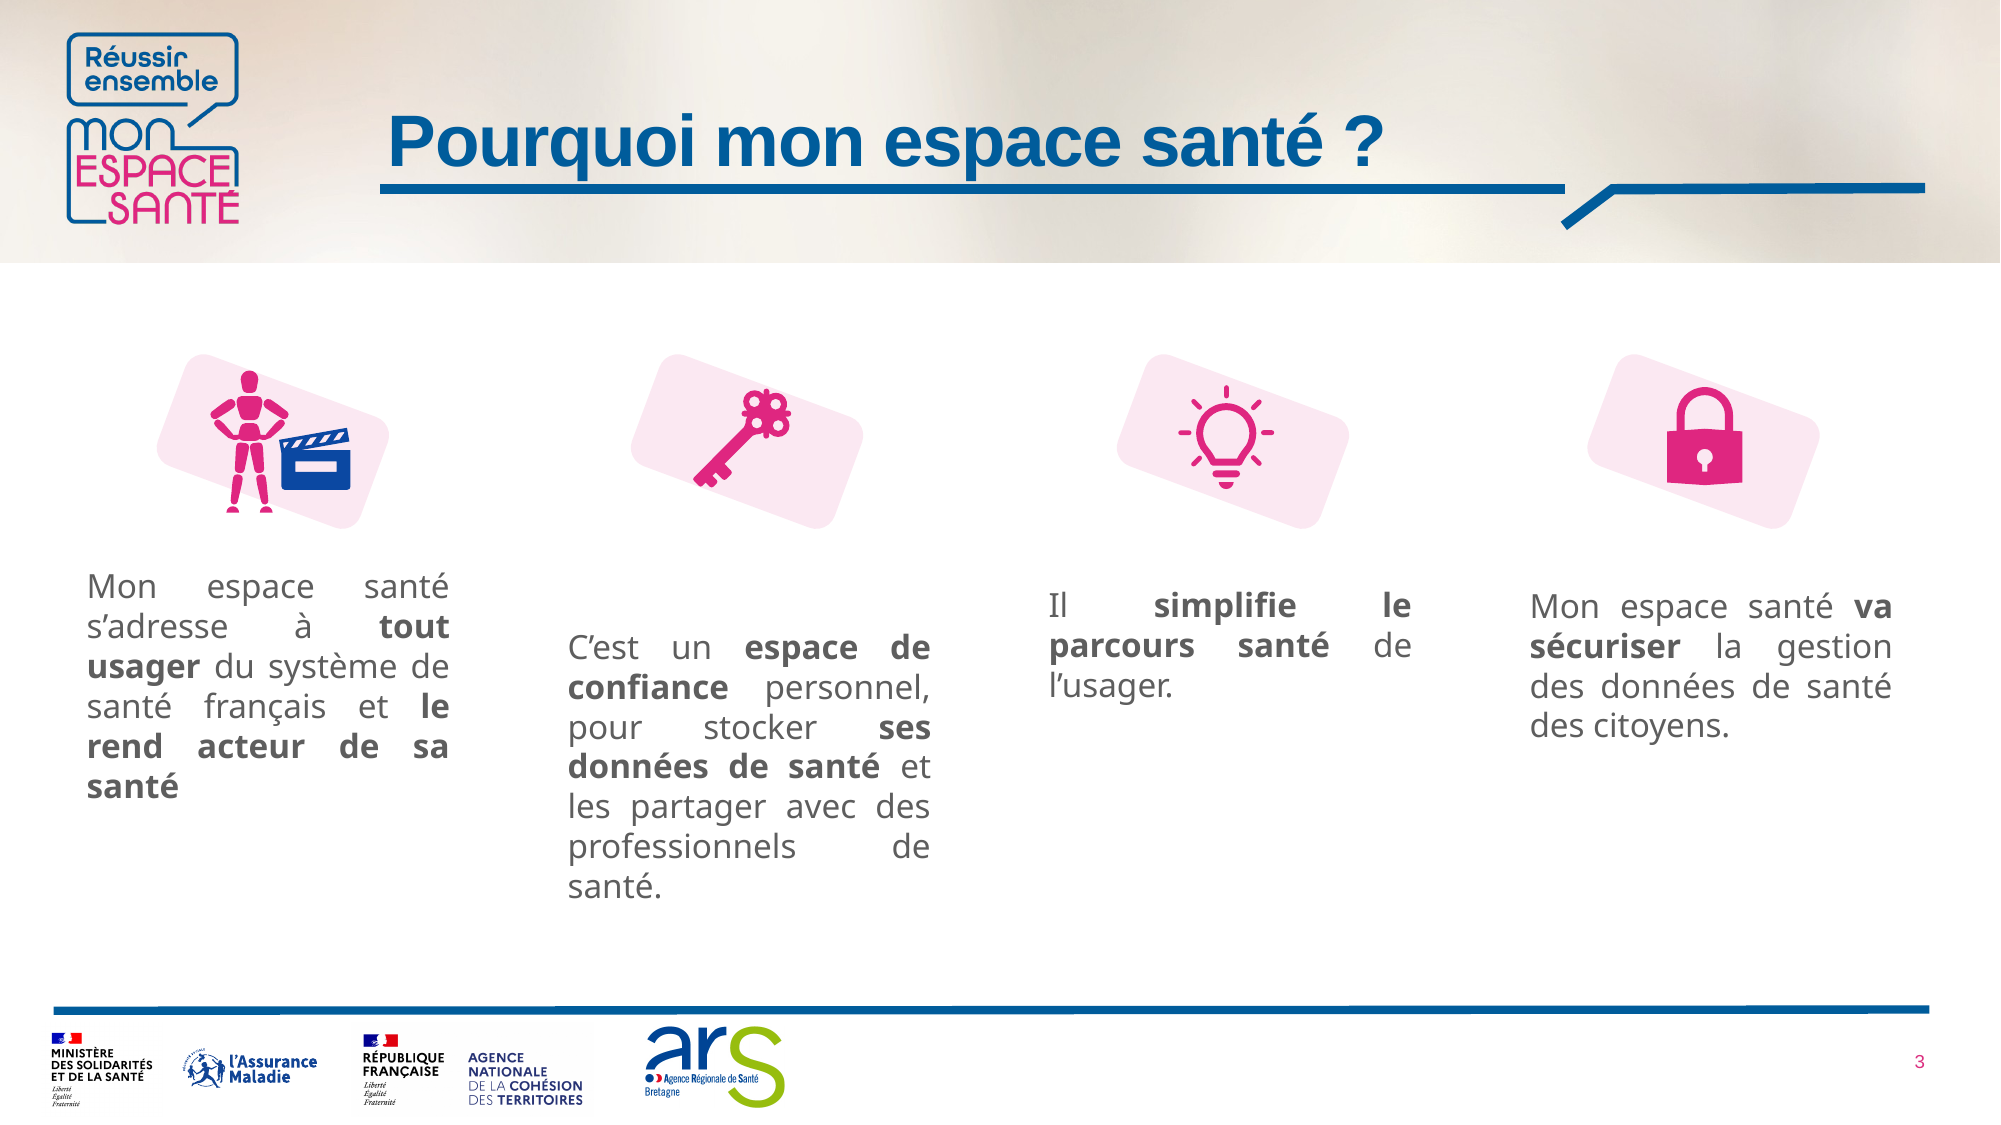

# Pourquoi mon espace santé ?
Mon espace santé s’adresse à tout usager du système de santé français et le rend acteur de sa santé
Il simplifie le parcours santé de l’usager.
Mon espace santé va sécuriser la gestion des données de santé des citoyens.
C’est un espace de confiance personnel, pour stocker ses données de santé et les partager avec des professionnels de santé.
3